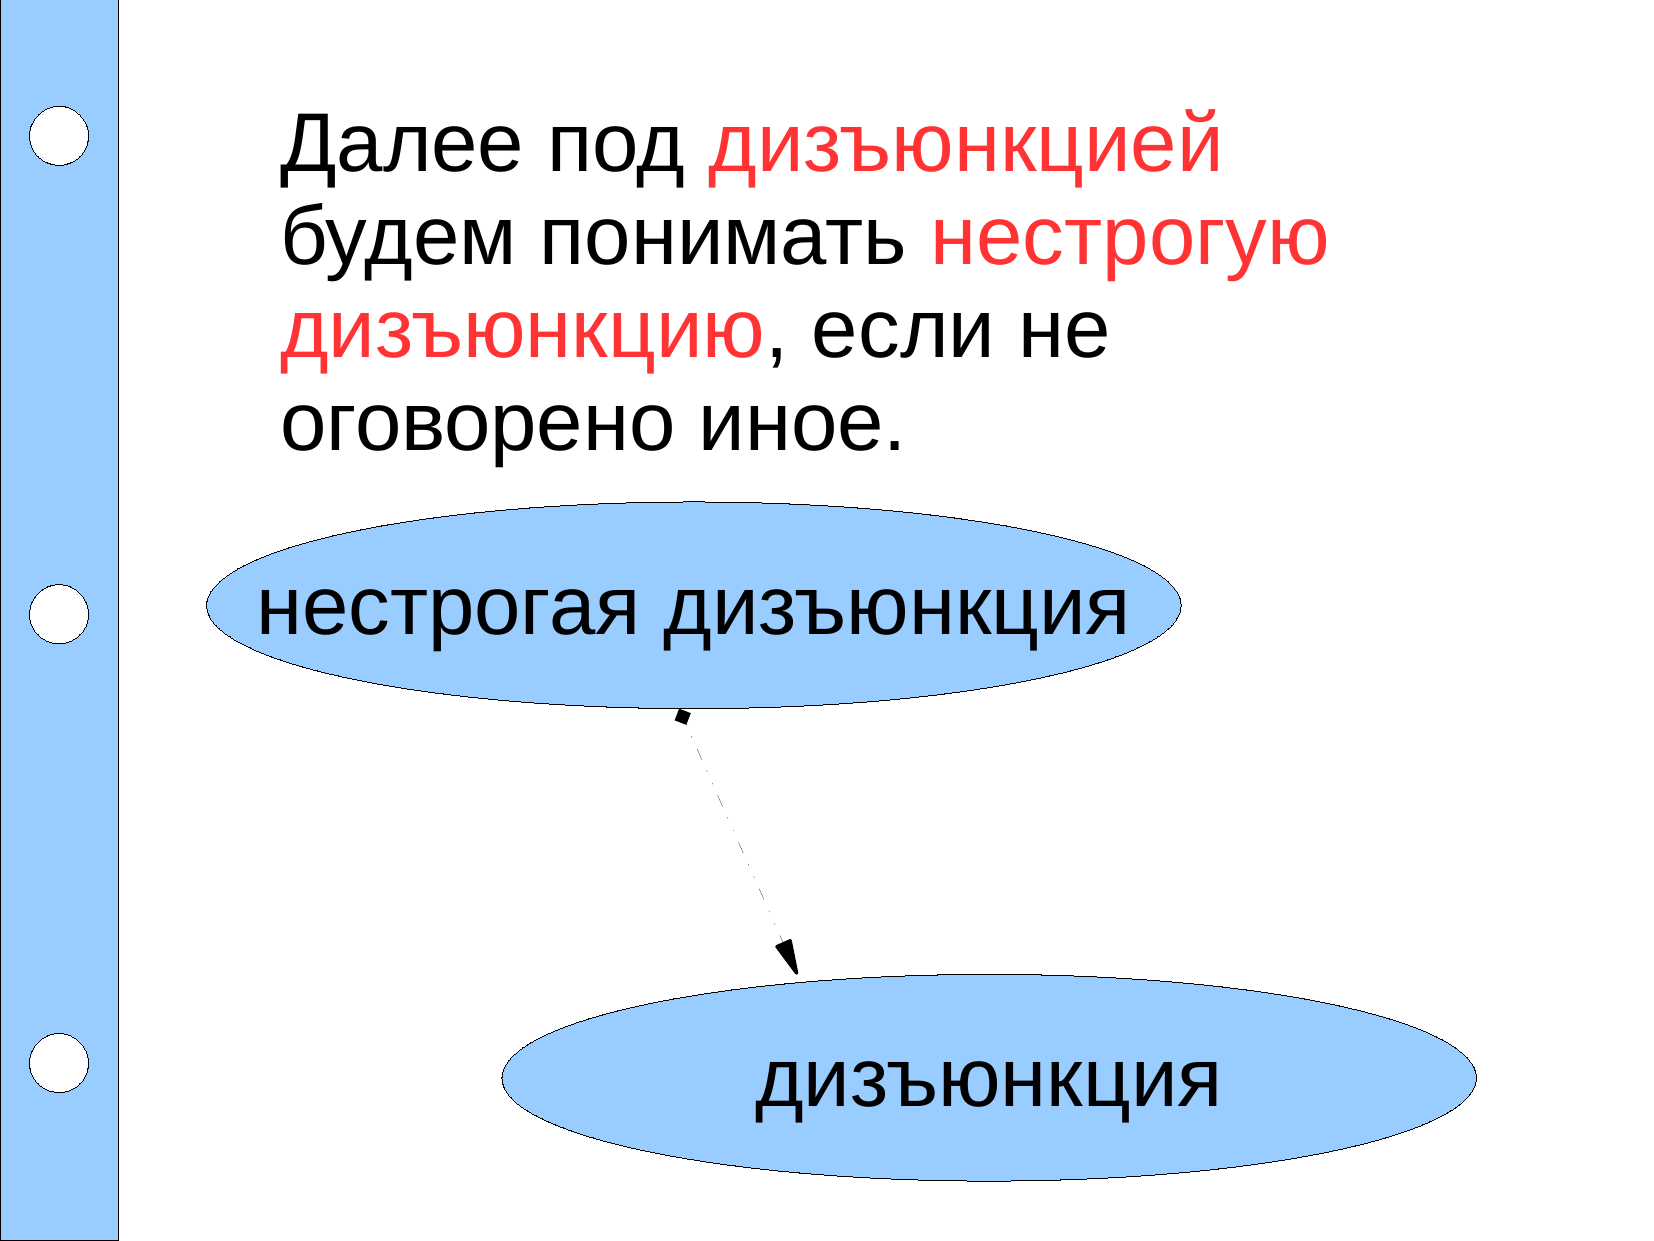

Далее под дизъюнкцией
будем понимать нестрогую дизъюнкцию, если не оговорено иное.
нестрогая дизъюнкция
дизъюнкция